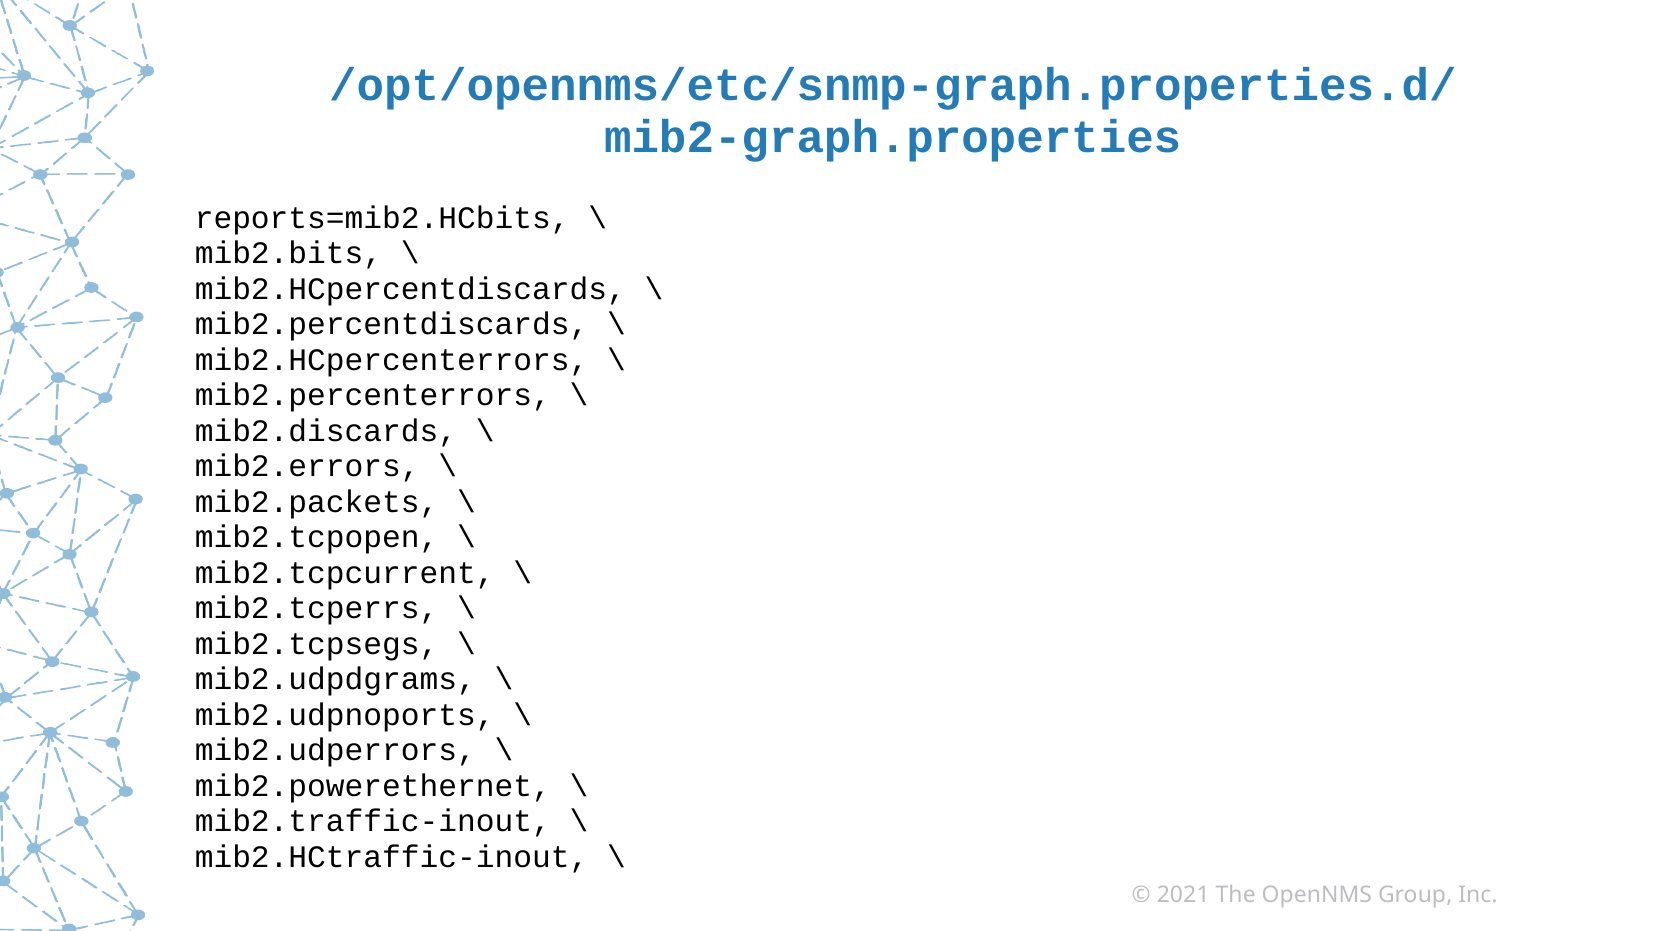

# /opt/opennms/etc/snmp-graph.properties.d/ mib2-graph.properties
reports=mib2.HCbits, \
mib2.bits, \
mib2.HCpercentdiscards, \
mib2.percentdiscards, \
mib2.HCpercenterrors, \
mib2.percenterrors, \
mib2.discards, \
mib2.errors, \
mib2.packets, \
mib2.tcpopen, \
mib2.tcpcurrent, \
mib2.tcperrs, \
mib2.tcpsegs, \
mib2.udpdgrams, \
mib2.udpnoports, \
mib2.udperrors, \
mib2.powerethernet, \
mib2.traffic-inout, \
mib2.HCtraffic-inout, \